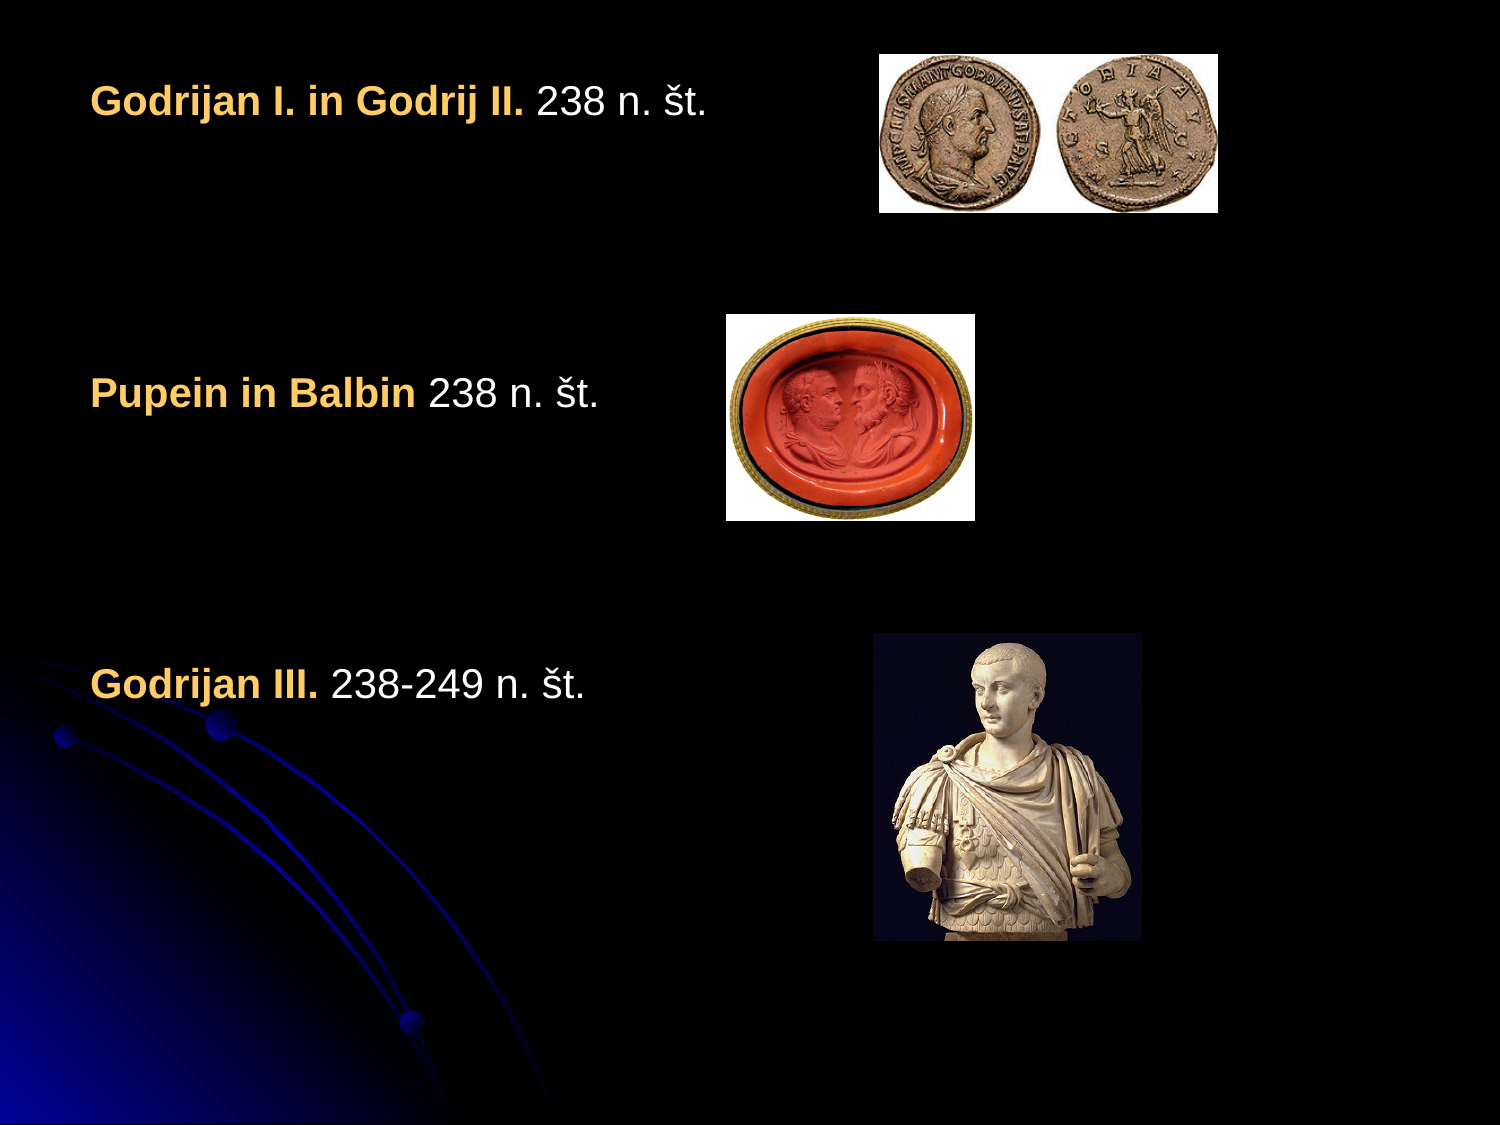

# Godrijan I. in Godrij II. 238 n. št.
Pupein in Balbin 238 n. št.
Godrijan III. 238-249 n. št.